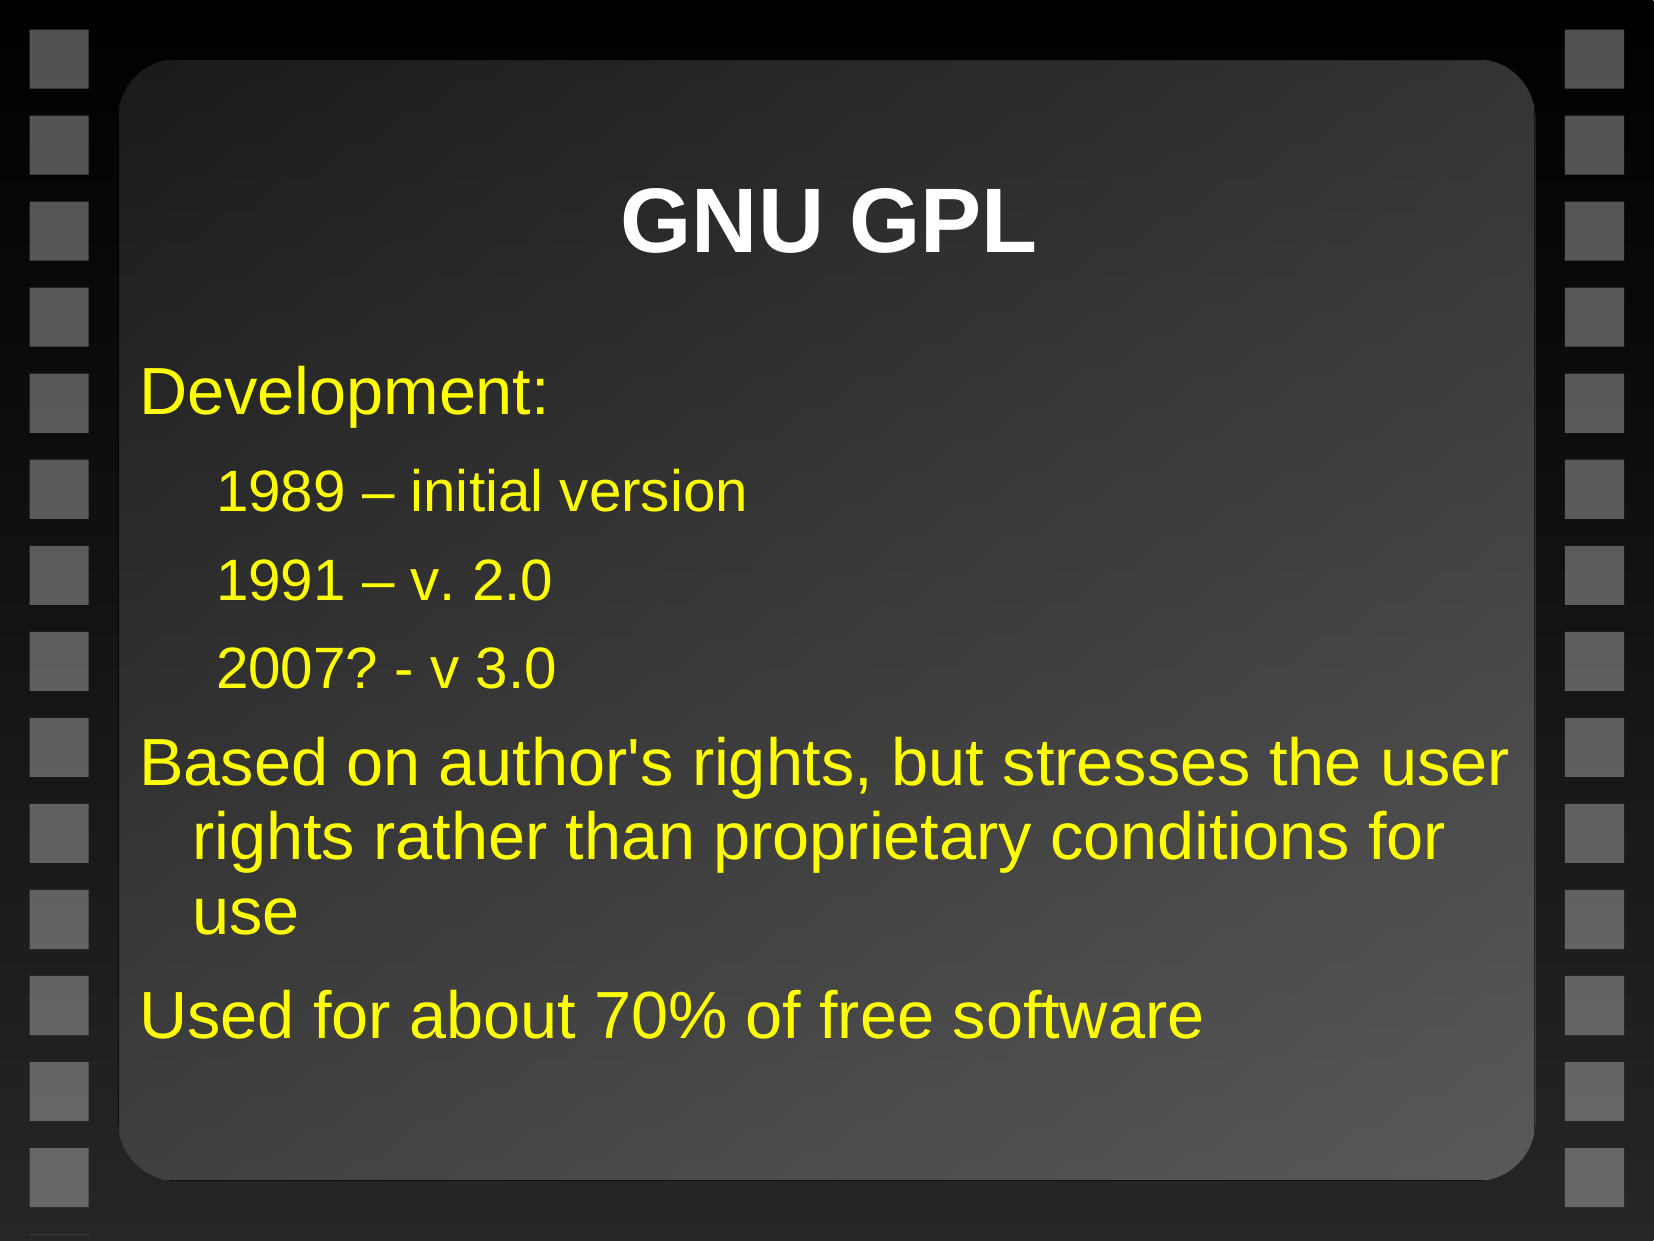

# GNU GPL
Development:
1989 – initial version
1991 – v. 2.0
2007? - v 3.0
Based on author's rights, but stresses the user rights rather than proprietary conditions for use
Used for about 70% of free software